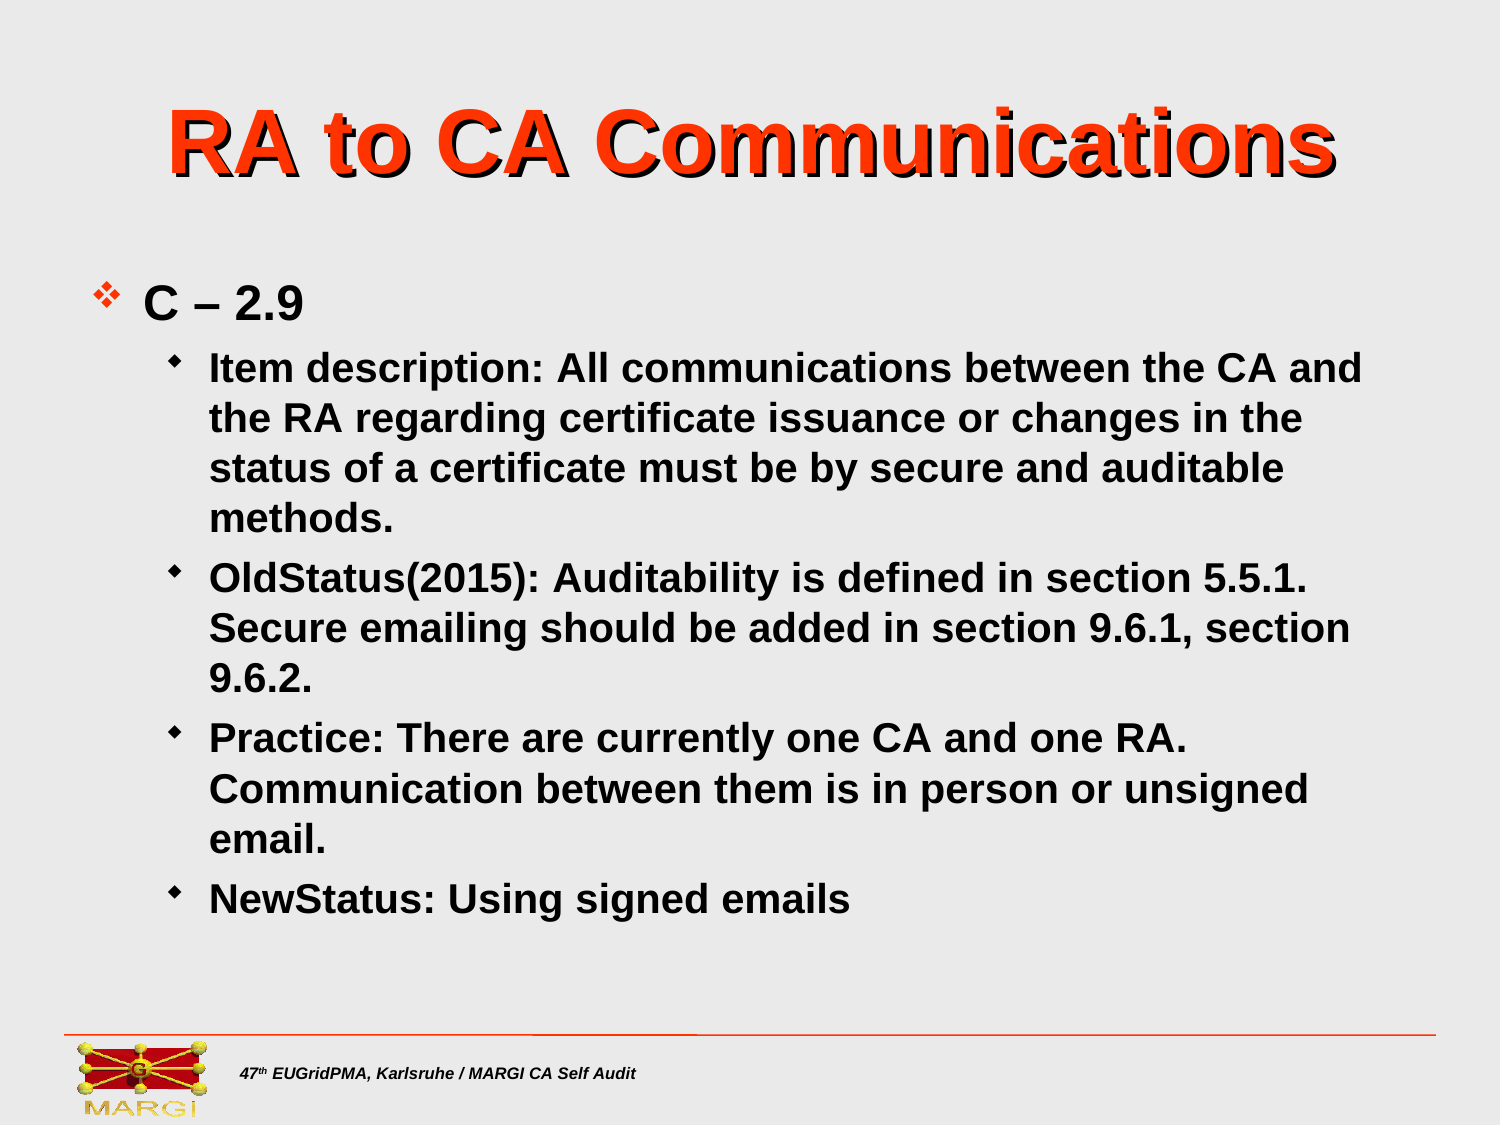

RA to CA Communications
C – 2.9
Item description: All communications between the CA and the RA regarding certificate issuance or changes in the status of a certificate must be by secure and auditable methods.
OldStatus(2015): Auditability is defined in section 5.5.1. Secure emailing should be added in section 9.6.1, section 9.6.2.
Practice: There are currently one CA and one RA. Communication between them is in person or unsigned email.
NewStatus: Using signed emails